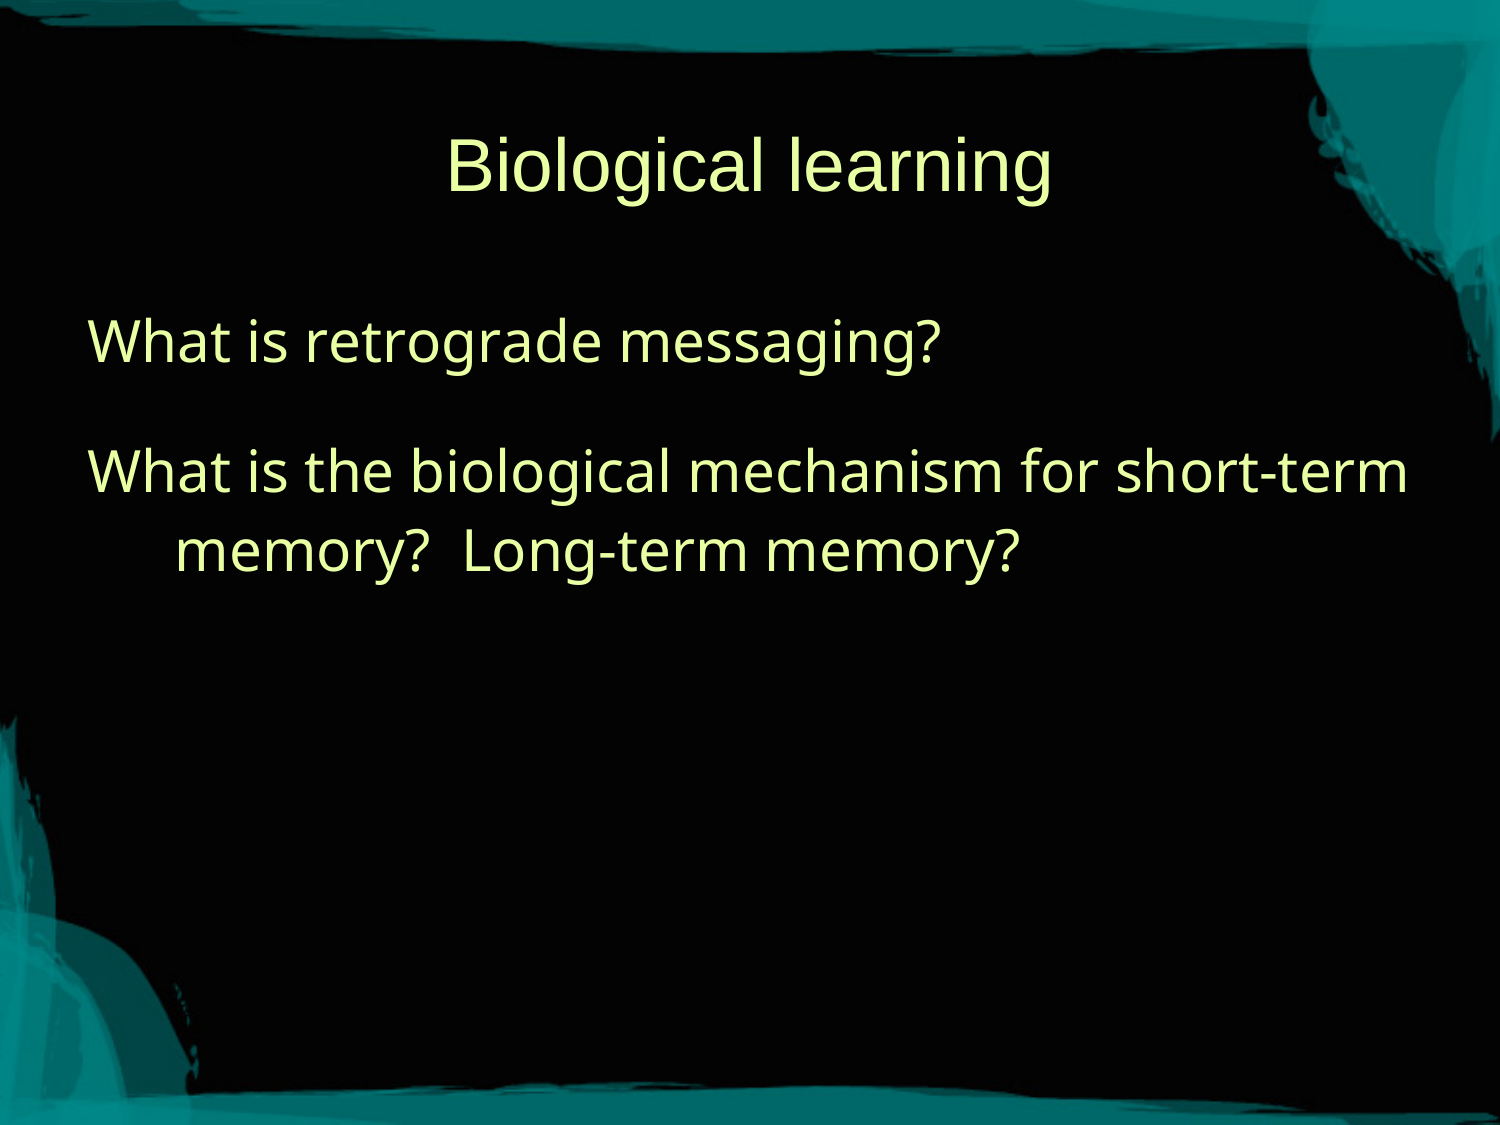

# Biological learning
What is retrograde messaging?
What is the biological mechanism for short-term memory? Long-term memory?